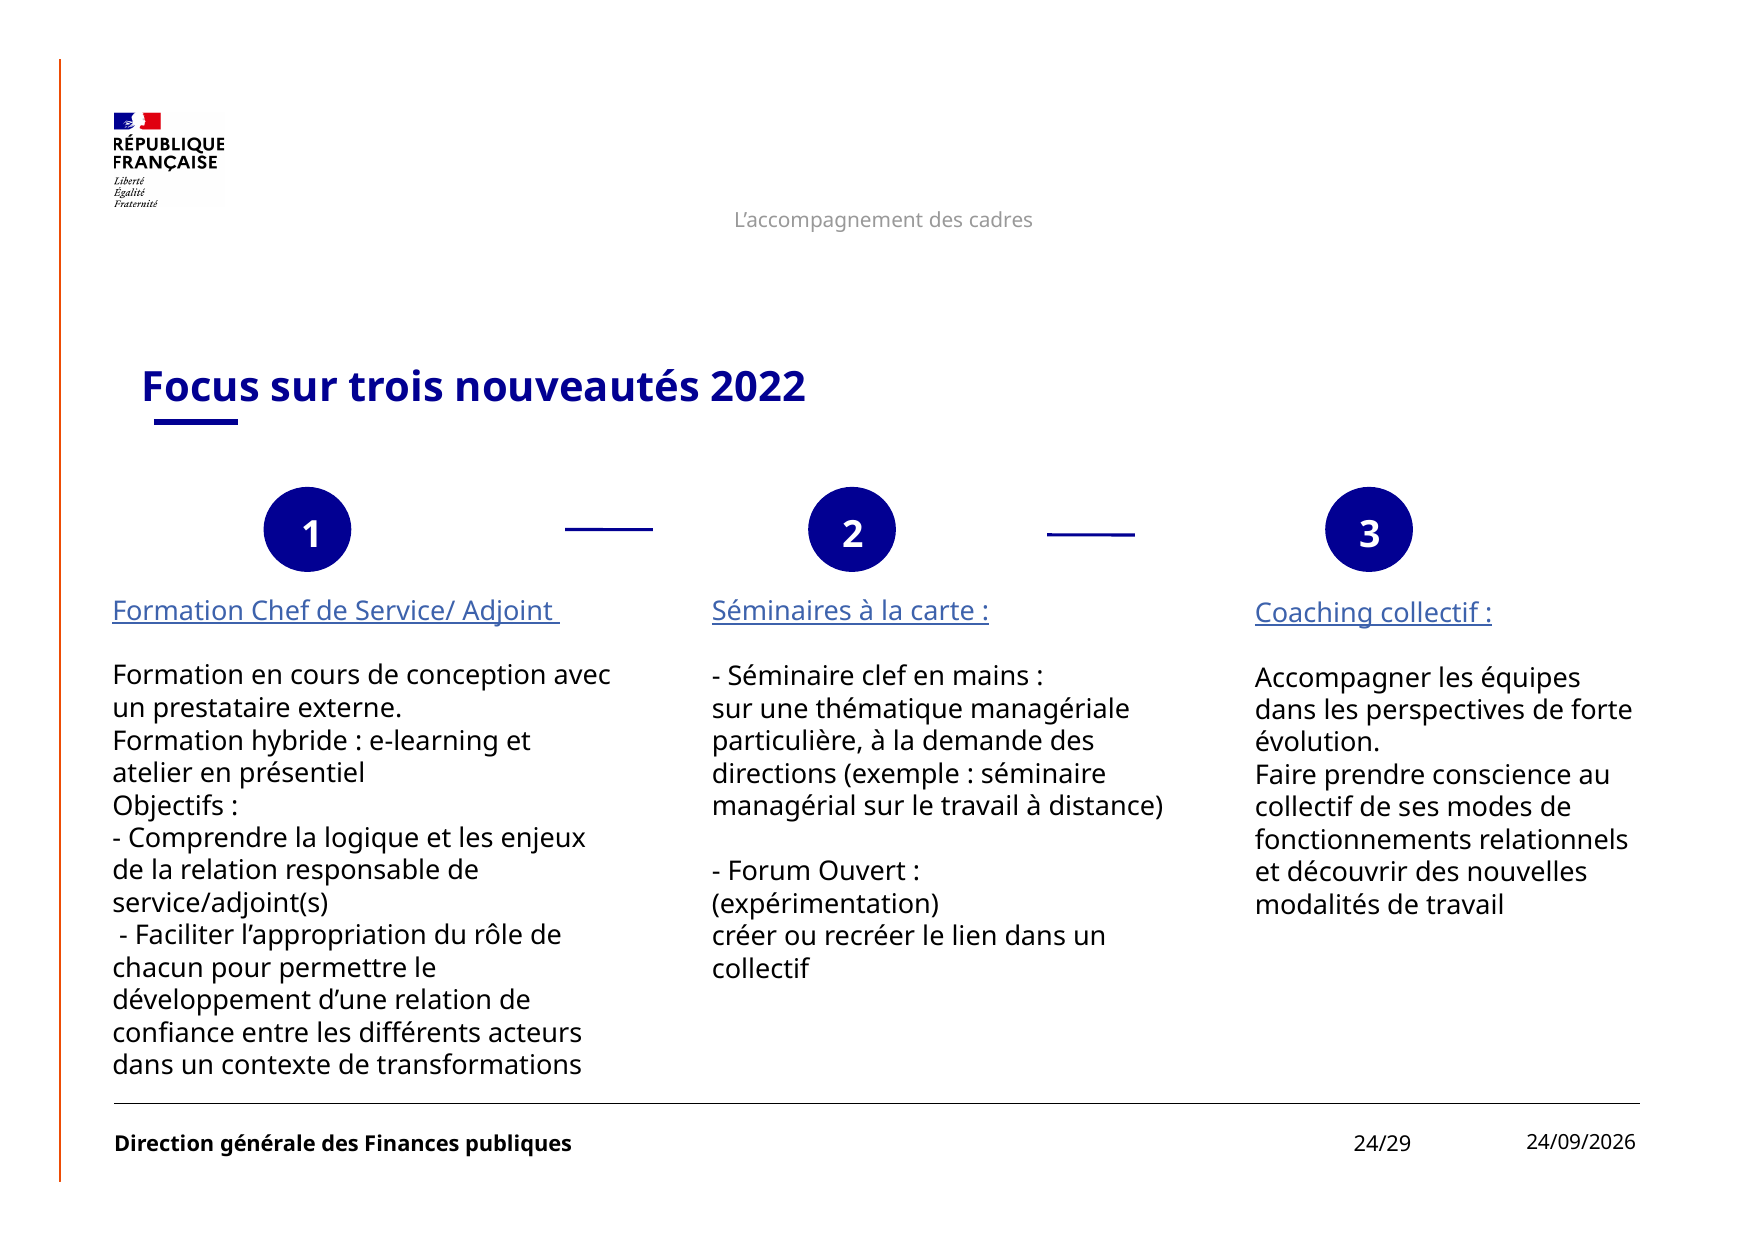

L’accompagnement des cadres
Focus sur trois nouveautés 2022
1
3
2
Formation Chef de Service/ Adjoint
Formation en cours de conception avec un prestataire externe.
Formation hybride : e-learning et atelier en présentiel
Objectifs :
- Comprendre la logique et les enjeux de la relation responsable de service/adjoint(s)
 - Faciliter l’appropriation du rôle de chacun pour permettre le développement d’une relation de confiance entre les différents acteurs dans un contexte de transformations
Séminaires à la carte :
- Séminaire clef en mains :
sur une thématique managériale particulière, à la demande des directions (exemple : séminaire managérial sur le travail à distance)
- Forum Ouvert : (expérimentation)
créer ou recréer le lien dans un collectif
Coaching collectif :
Accompagner les équipes dans les perspectives de forte évolution.
Faire prendre conscience au collectif de ses modes de fonctionnements relationnels et découvrir des nouvelles modalités de travail